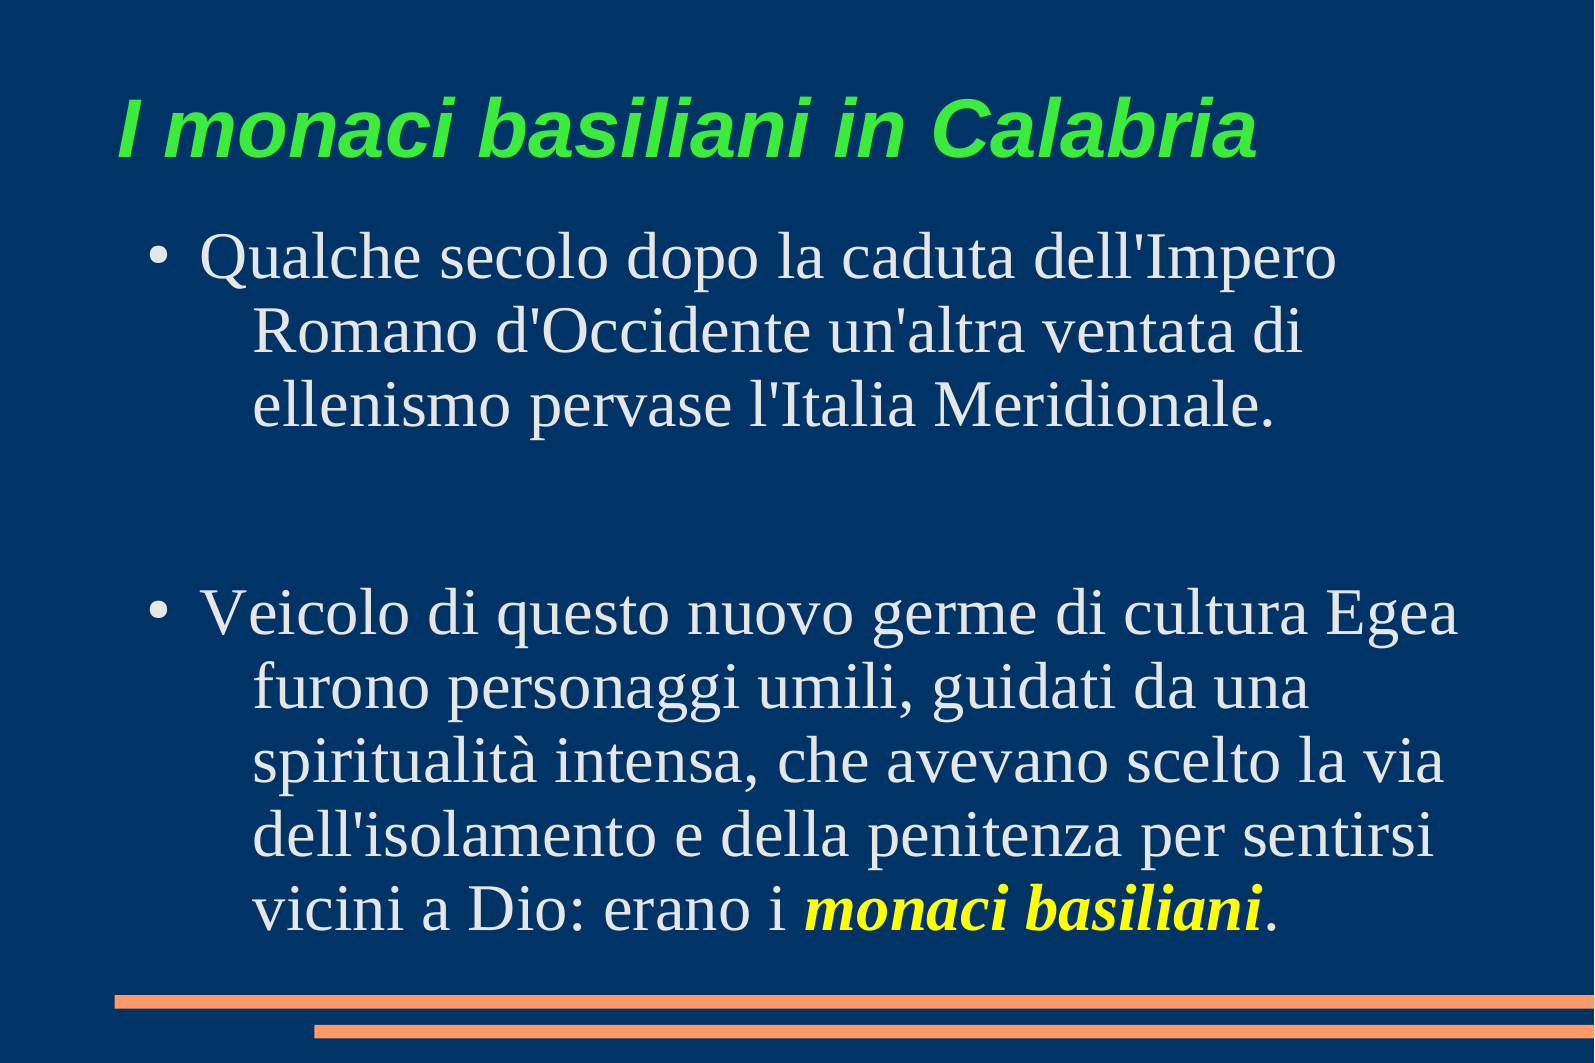

# I monaci basiliani in Calabria
Qualche secolo dopo la caduta dell'Impero Romano d'Occidente un'altra ventata di ellenismo pervase l'Italia Meridionale.
Veicolo di questo nuovo germe di cultura Egea furono personaggi umili, guidati da una spiritualità intensa, che avevano scelto la via dell'isolamento e della penitenza per sentirsi vicini a Dio: erano i monaci basiliani.